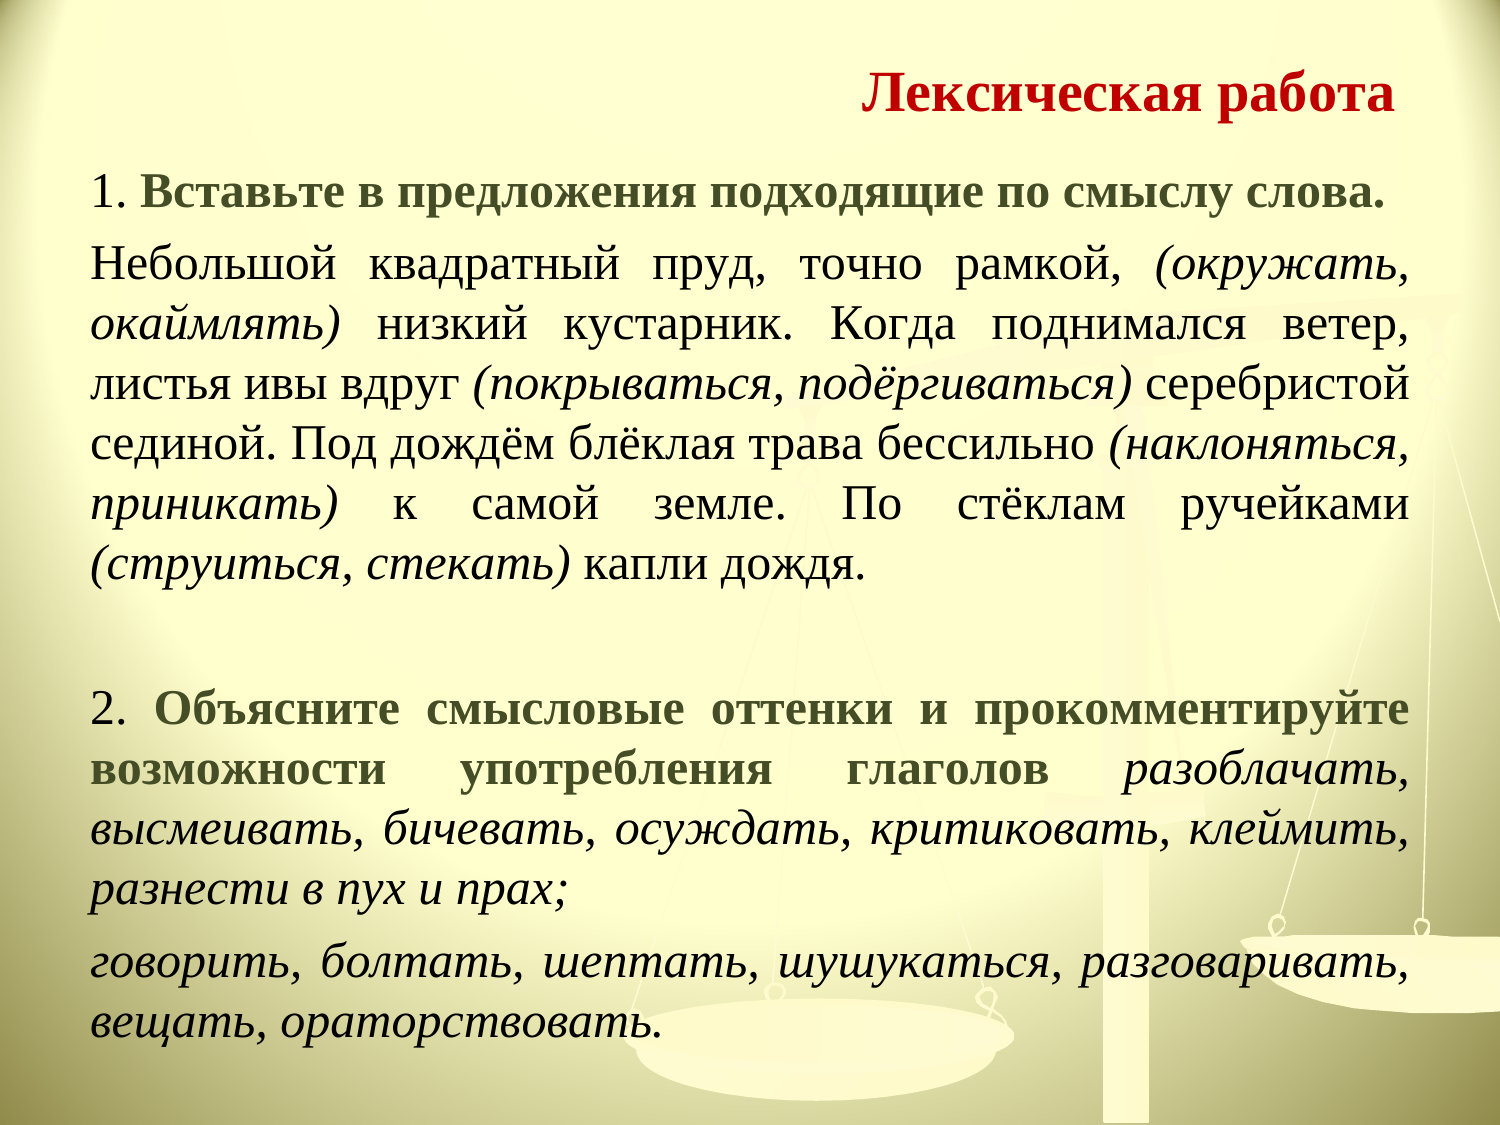

# Лексическая работа
1. Вставьте в предложения подходящие по смыслу слова.
Небольшой квадратный пруд, точно рамкой, (окружать, окаймлять) низкий кустарник. Когда поднимался ветер, листья ивы вдруг (покрываться, подёргиваться) серебристой сединой. Под дождём блёклая трава бессильно (наклоняться, приникать) к самой земле. По стёклам ручейками (струиться, стекать) капли дождя.
2. Объясните смысловые оттенки и прокомментируйте возможности употребления глаголов разоблачать, высмеивать, бичевать, осуждать, критиковать, клеймить, разнести в пух и прах;
говорить, болтать, шептать, шушукаться, разговаривать, вещать, ораторствовать.